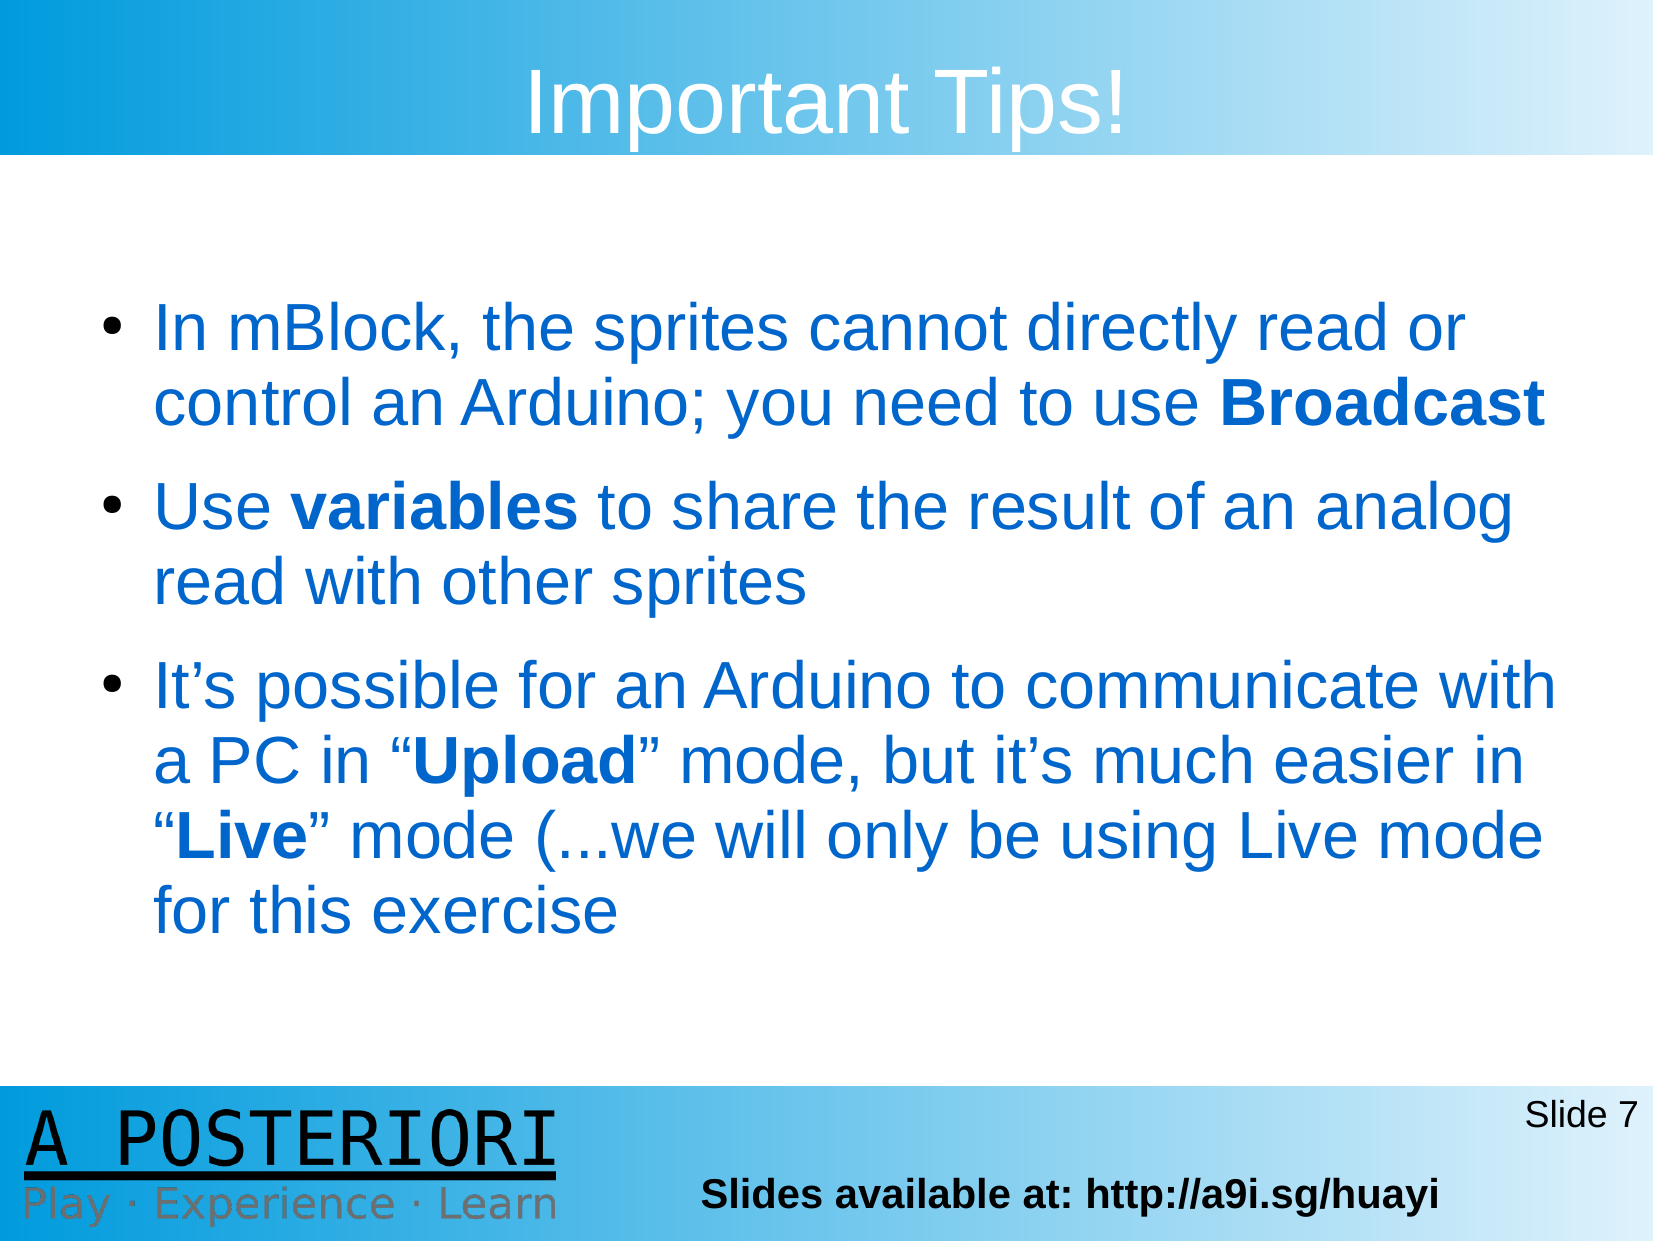

# Important Tips!
In mBlock, the sprites cannot directly read or control an Arduino; you need to use Broadcast
Use variables to share the result of an analog read with other sprites
It’s possible for an Arduino to communicate with a PC in “Upload” mode, but it’s much easier in “Live” mode (...we will only be using Live mode for this exercise